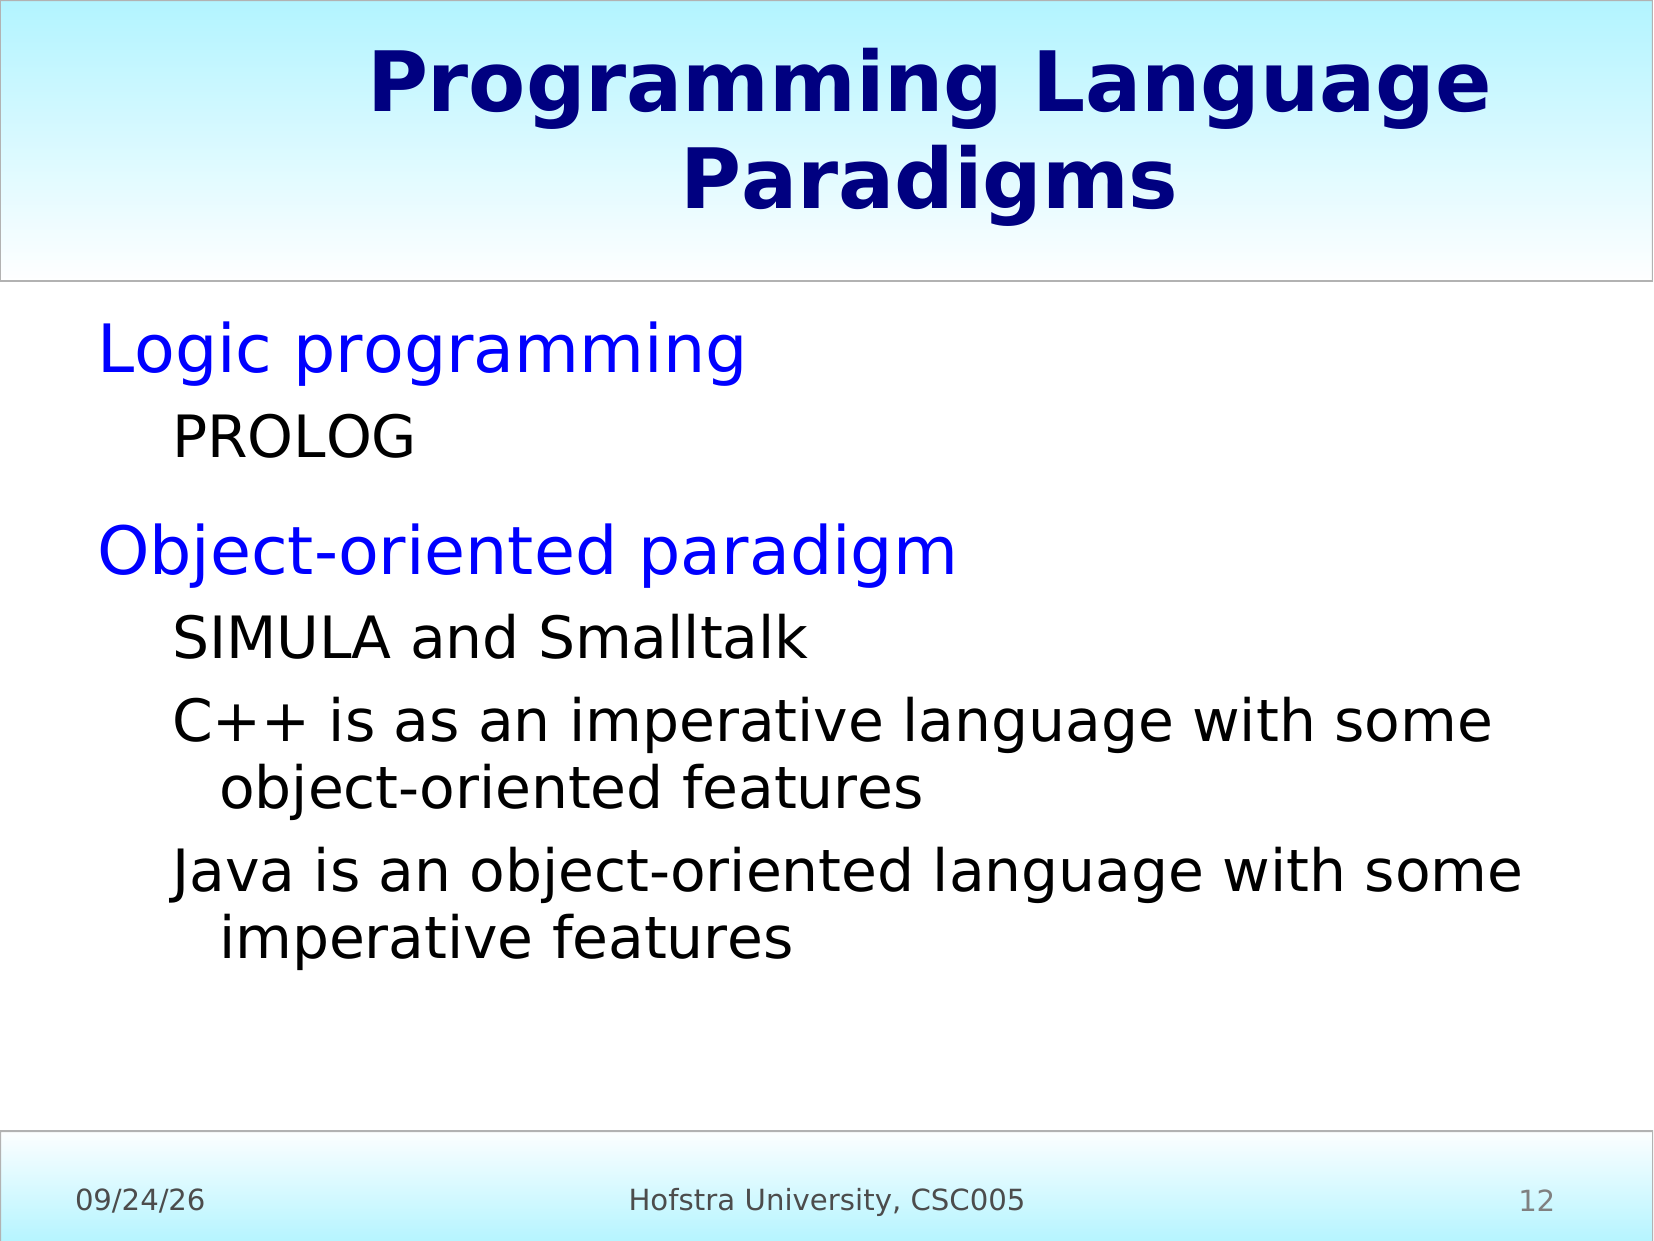

# Programming Language Paradigms
Logic programming
PROLOG
Object-oriented paradigm
SIMULA and Smalltalk
C++ is as an imperative language with some object-oriented features
Java is an object-oriented language with some imperative features
12
Hofstra University, CSC005